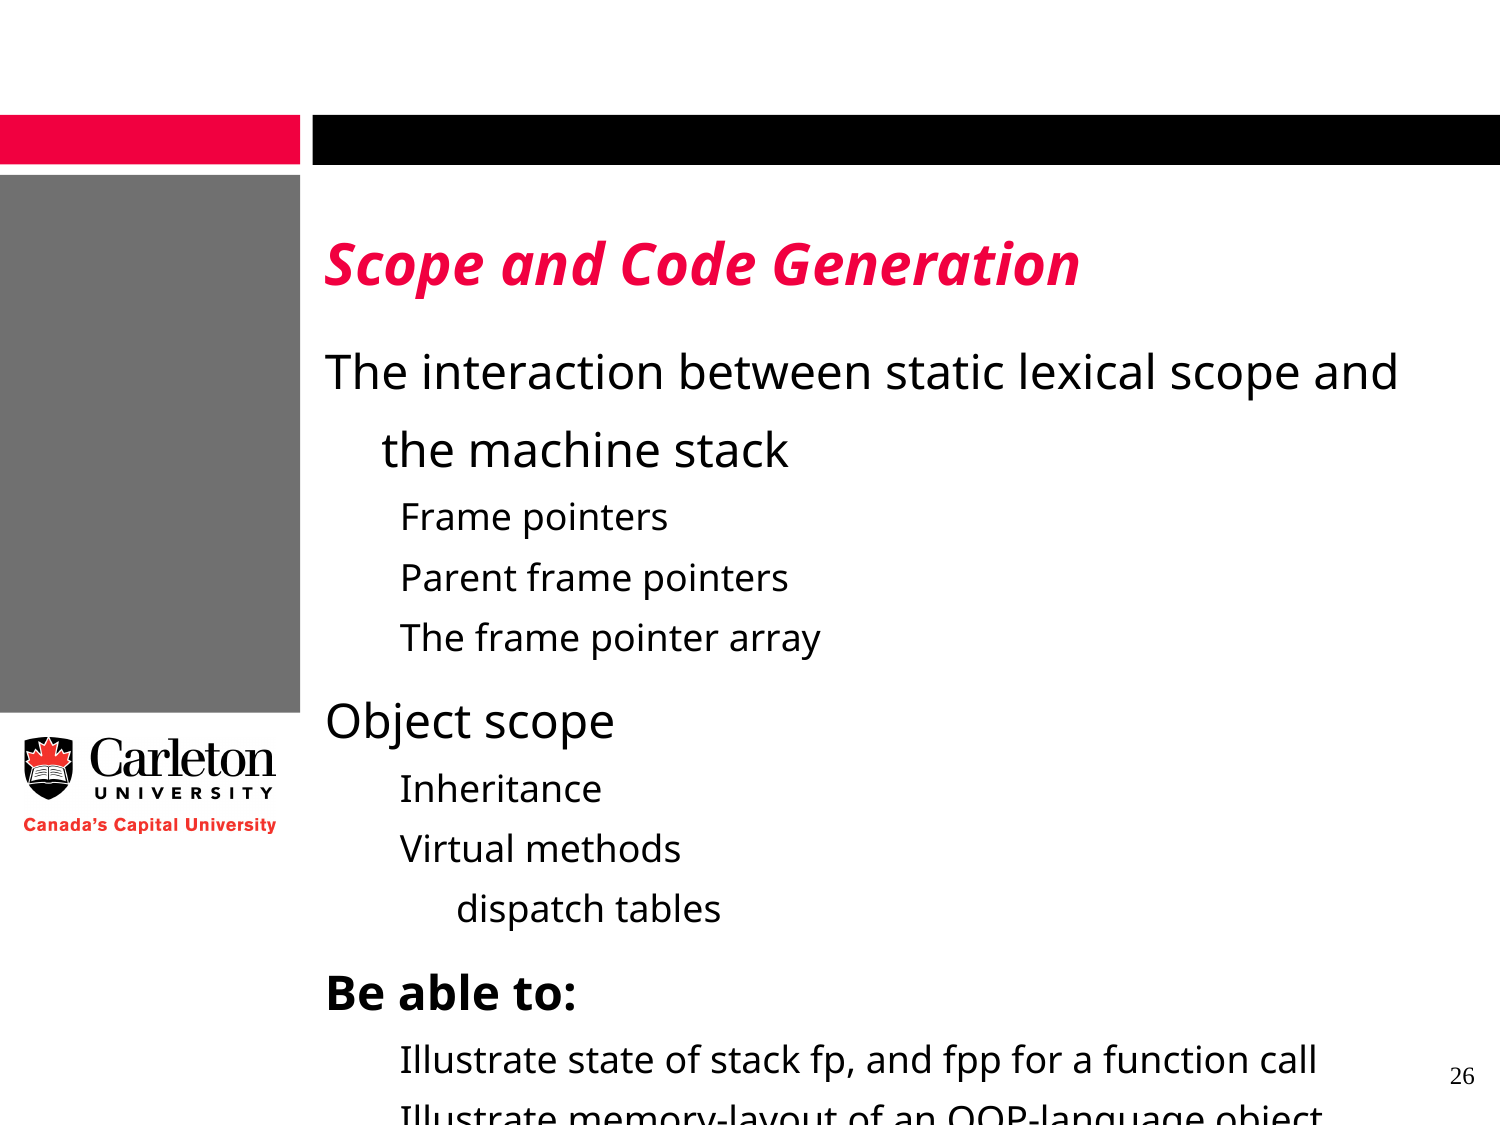

# Scope and Code Generation
The interaction between static lexical scope and the machine stack
Frame pointers
Parent frame pointers
The frame pointer array
Object scope
Inheritance
Virtual methods
dispatch tables
Be able to:
Illustrate state of stack fp, and fpp for a function call
Illustrate memory-layout of an OOP-language object
26